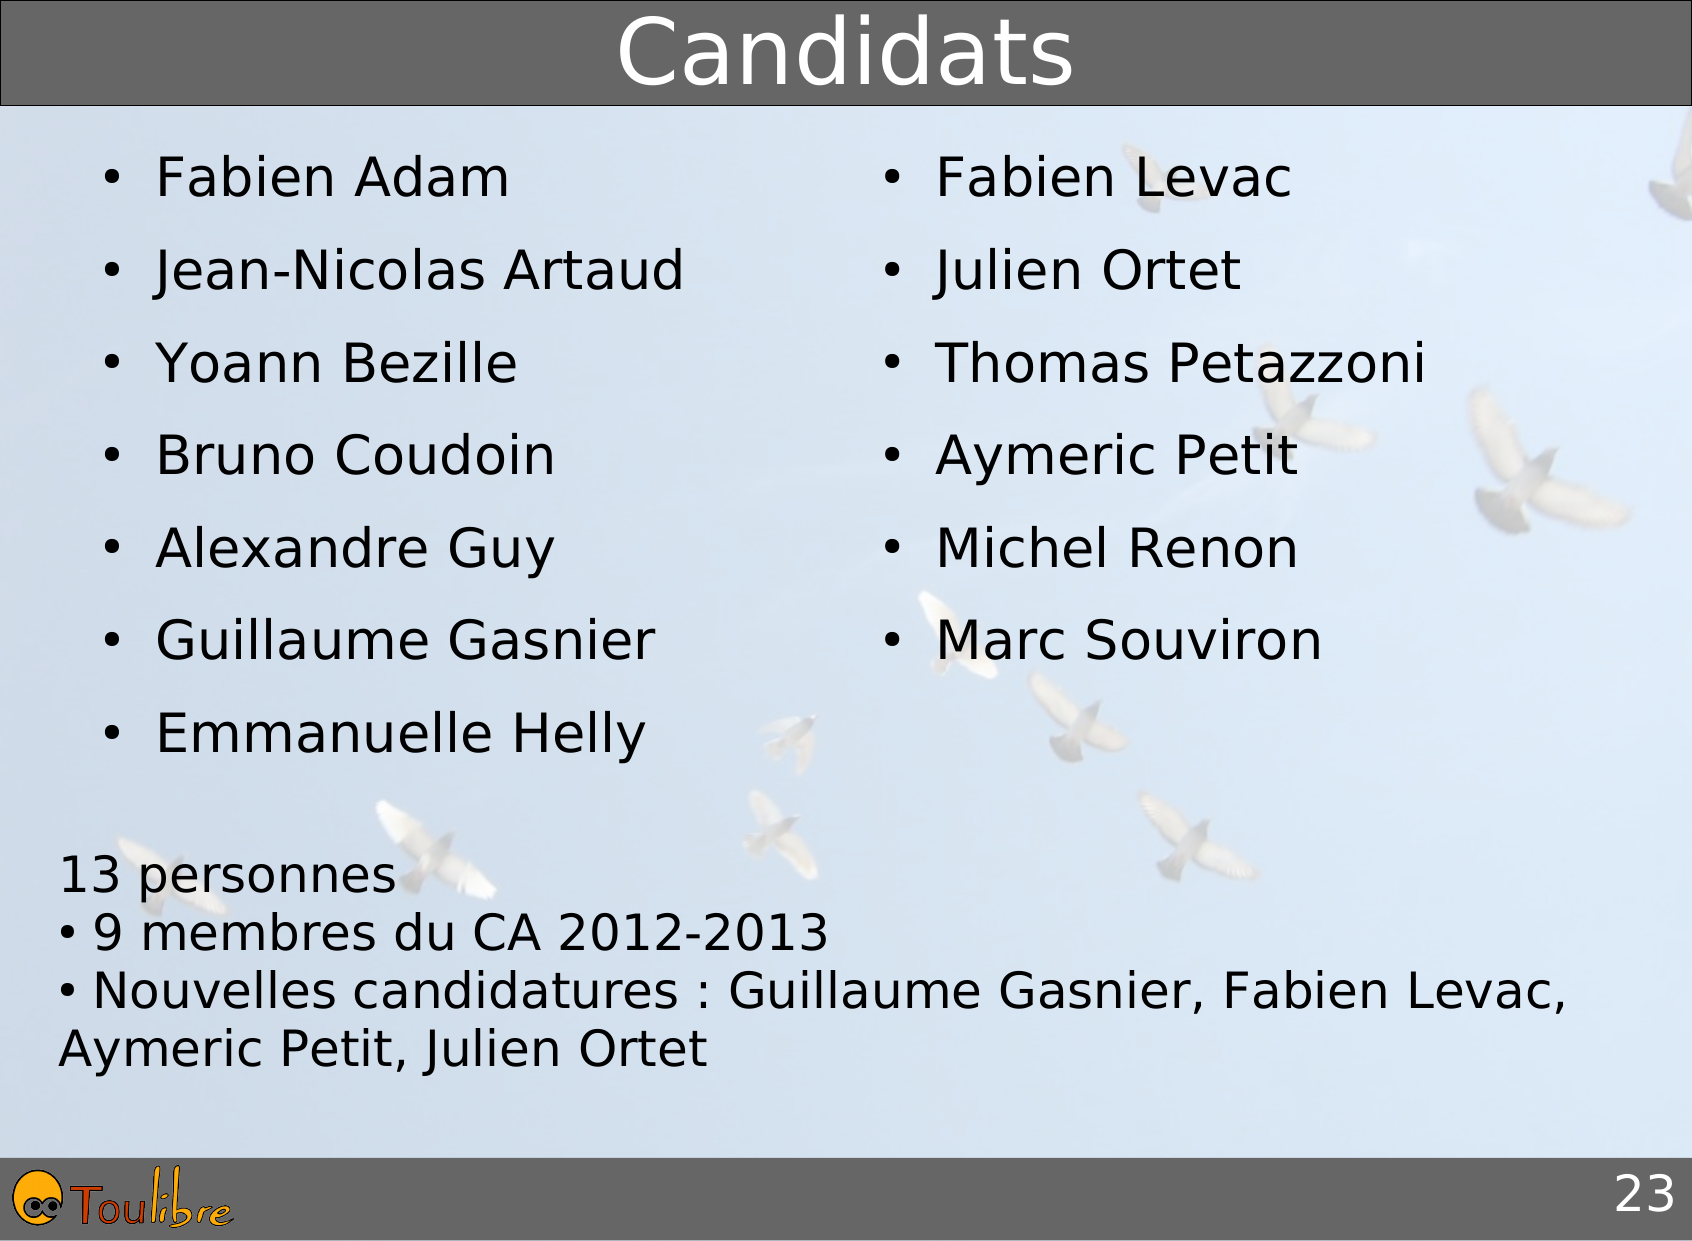

# Candidats
Fabien Adam
Jean-Nicolas Artaud
Yoann Bezille
Bruno Coudoin
Alexandre Guy
Guillaume Gasnier
Emmanuelle Helly
Fabien Levac
Julien Ortet
Thomas Petazzoni
Aymeric Petit
Michel Renon
Marc Souviron
13 personnes
 9 membres du CA 2012-2013
 Nouvelles candidatures : Guillaume Gasnier, Fabien Levac, Aymeric Petit, Julien Ortet